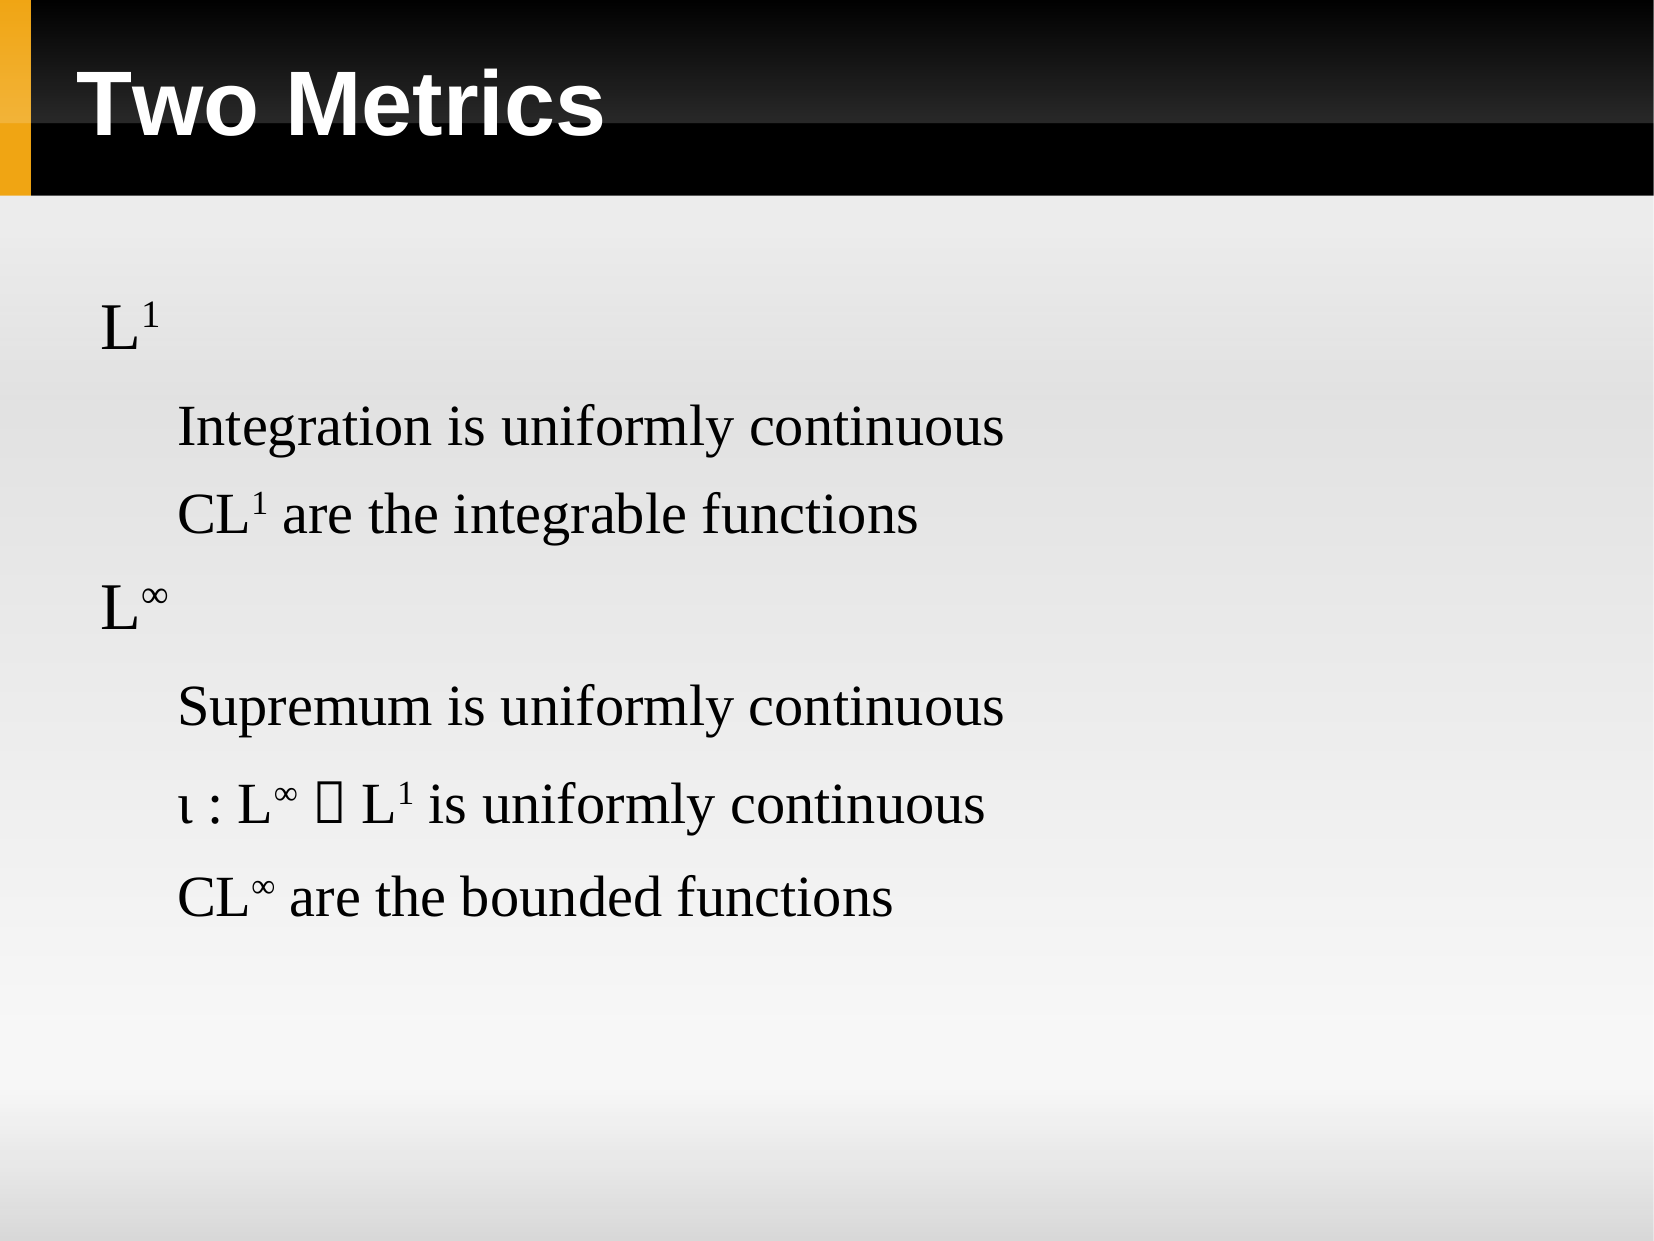

# Two Metrics
L1
Integration is uniformly continuous
CL1 are the integrable functions
L∞
Supremum is uniformly continuous
ι : L∞  L1 is uniformly continuous
CL∞ are the bounded functions